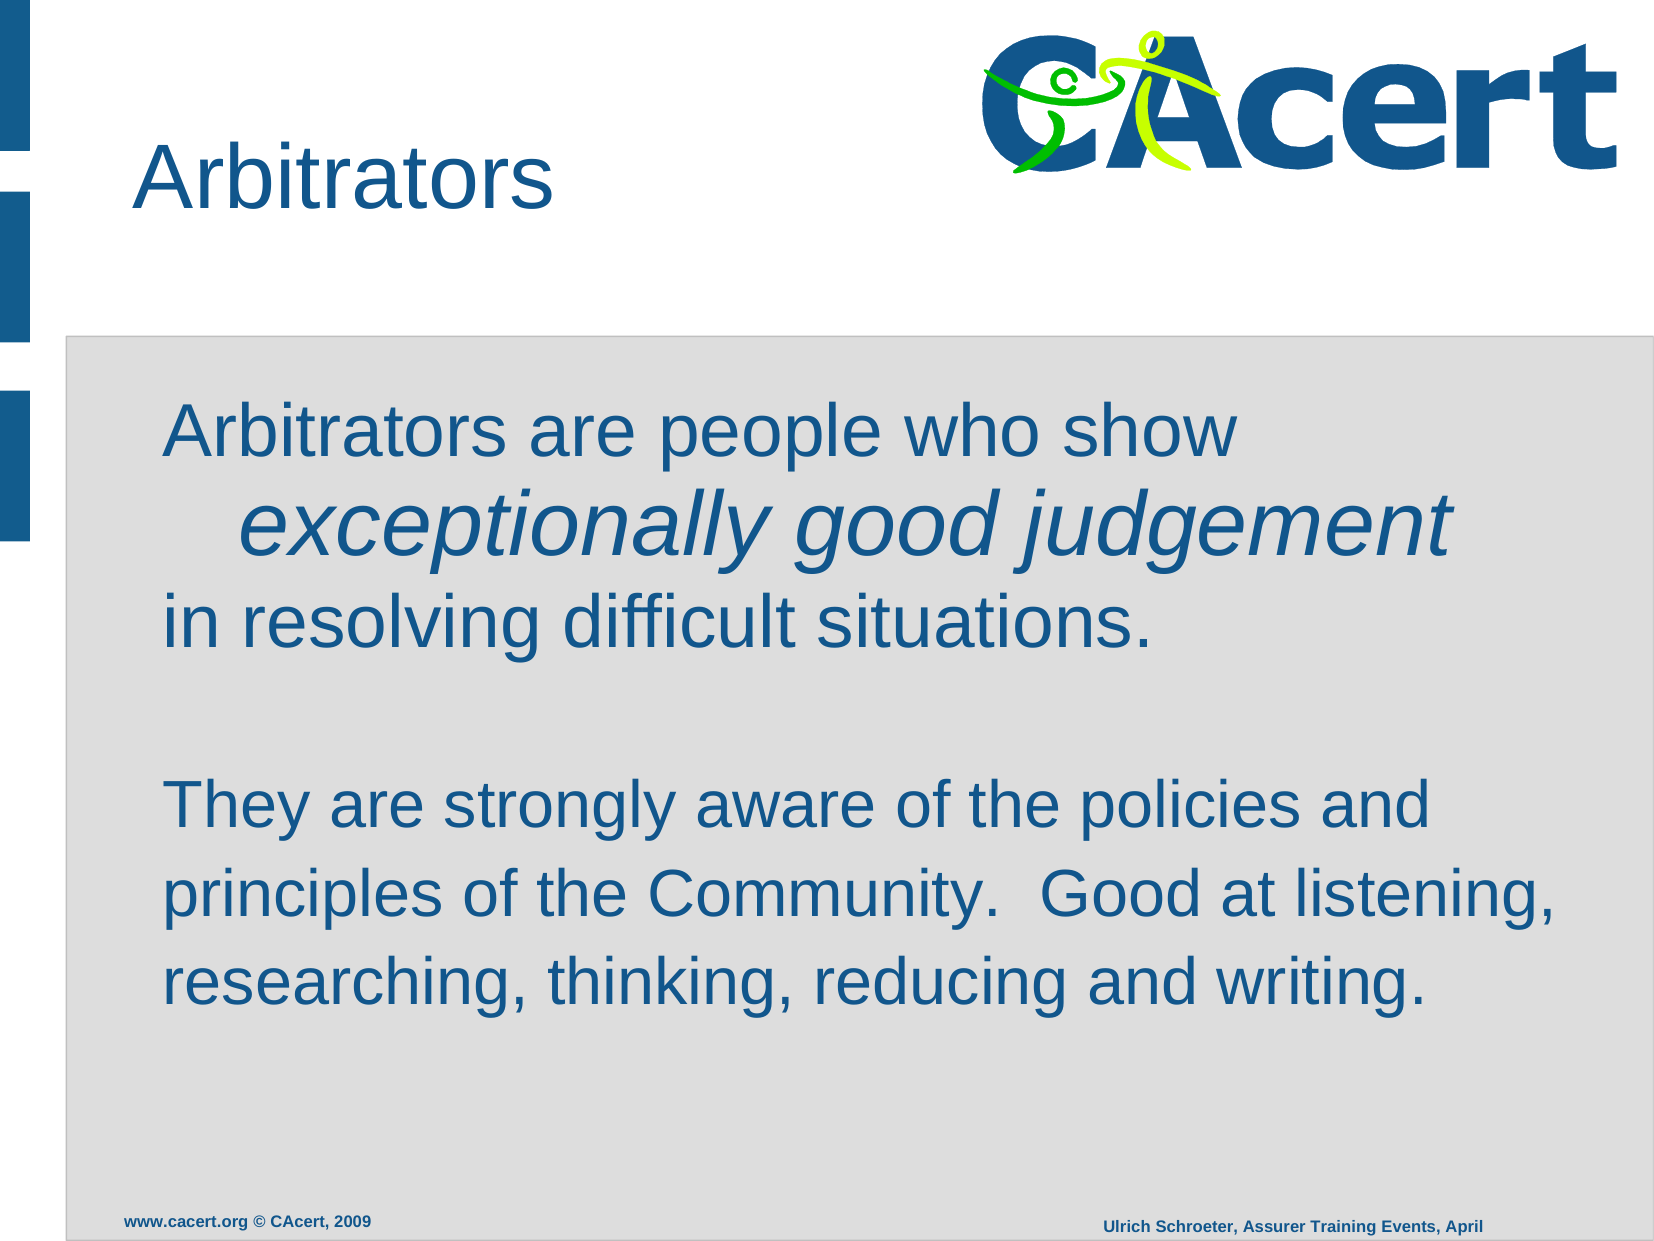

Arbitrators
Arbitrators are people who show
 exceptionally good judgement
in resolving difficult situations.
They are strongly aware of the policies and
principles of the Community. Good at listening,
researching, thinking, reducing and writing.